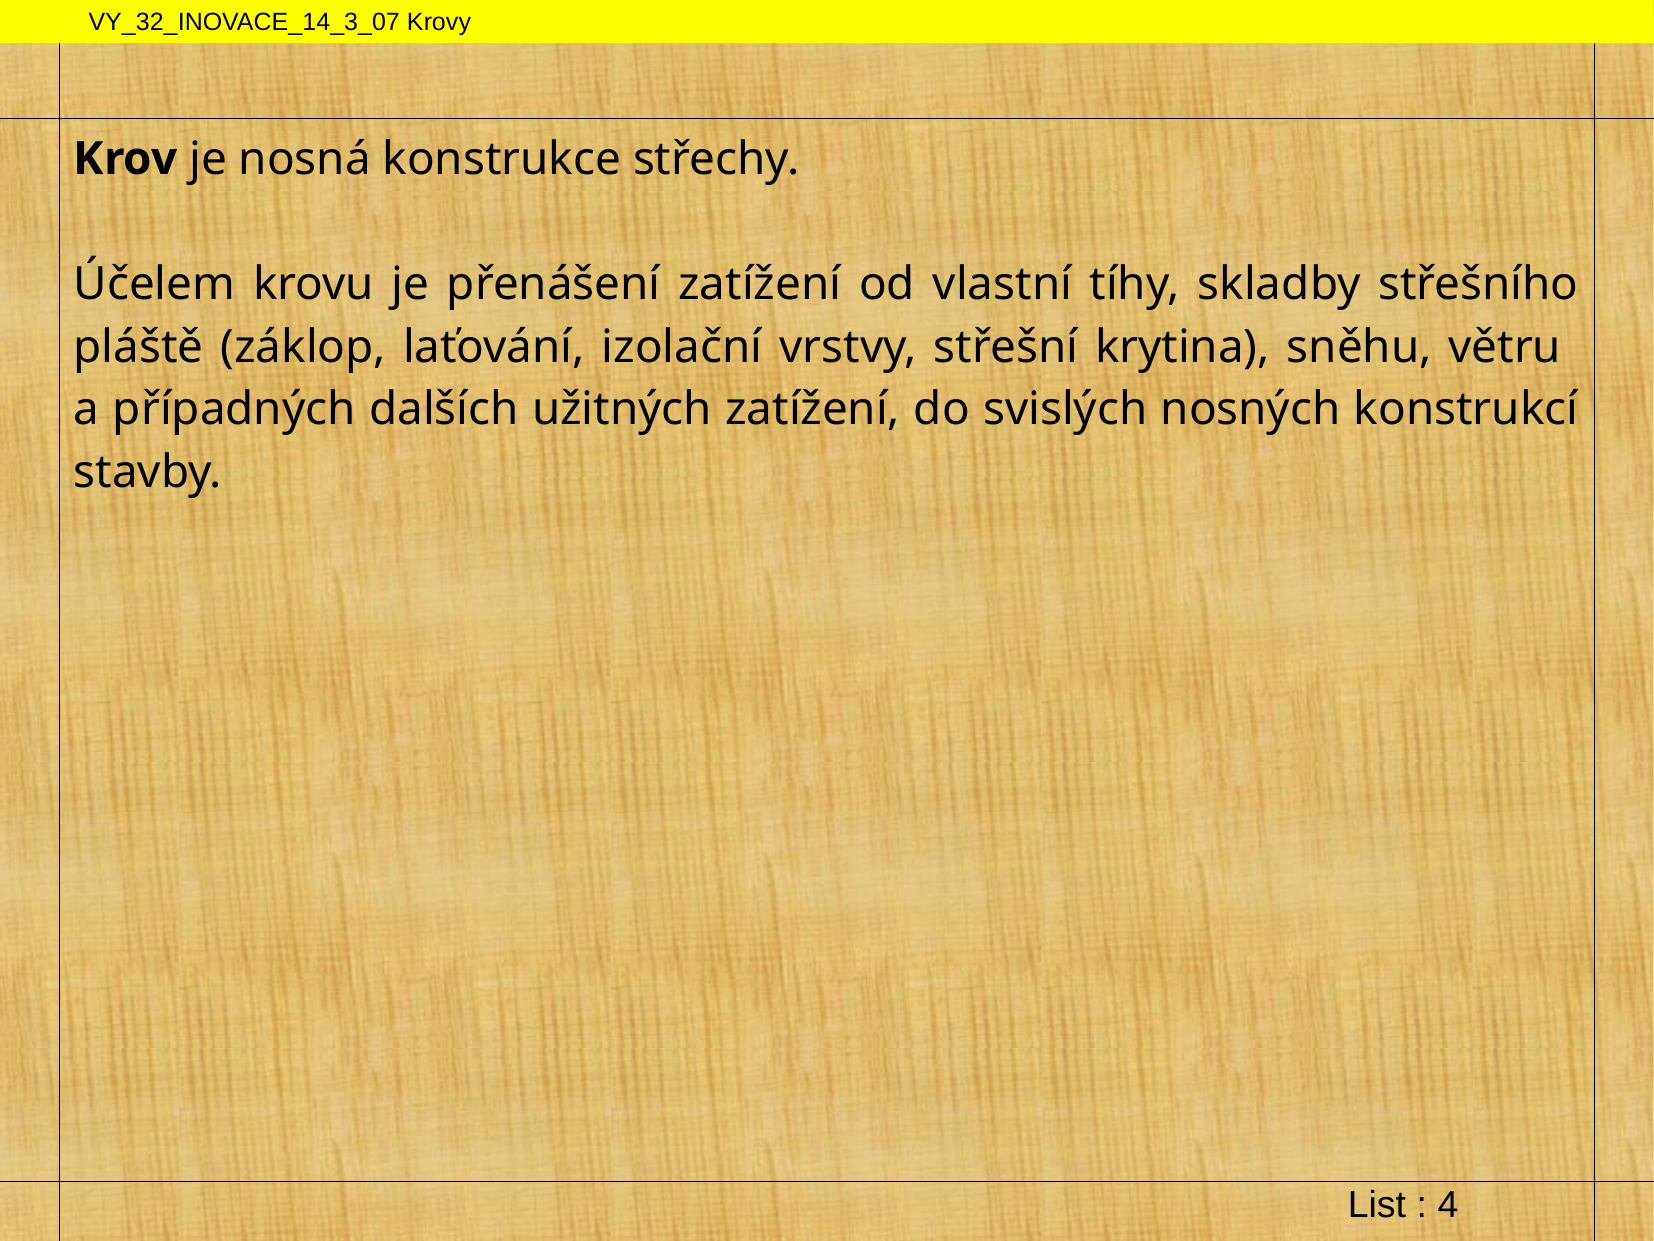

VY_32_INOVACE_14_3_07 Krovy
Krov je nosná konstrukce střechy.
Účelem krovu je přenášení zatížení od vlastní tíhy, skladby střešního pláště (záklop, laťování, izolační vrstvy, střešní krytina), sněhu, větru
a případných dalších užitných zatížení, do svislých nosných konstrukcí stavby.
List :